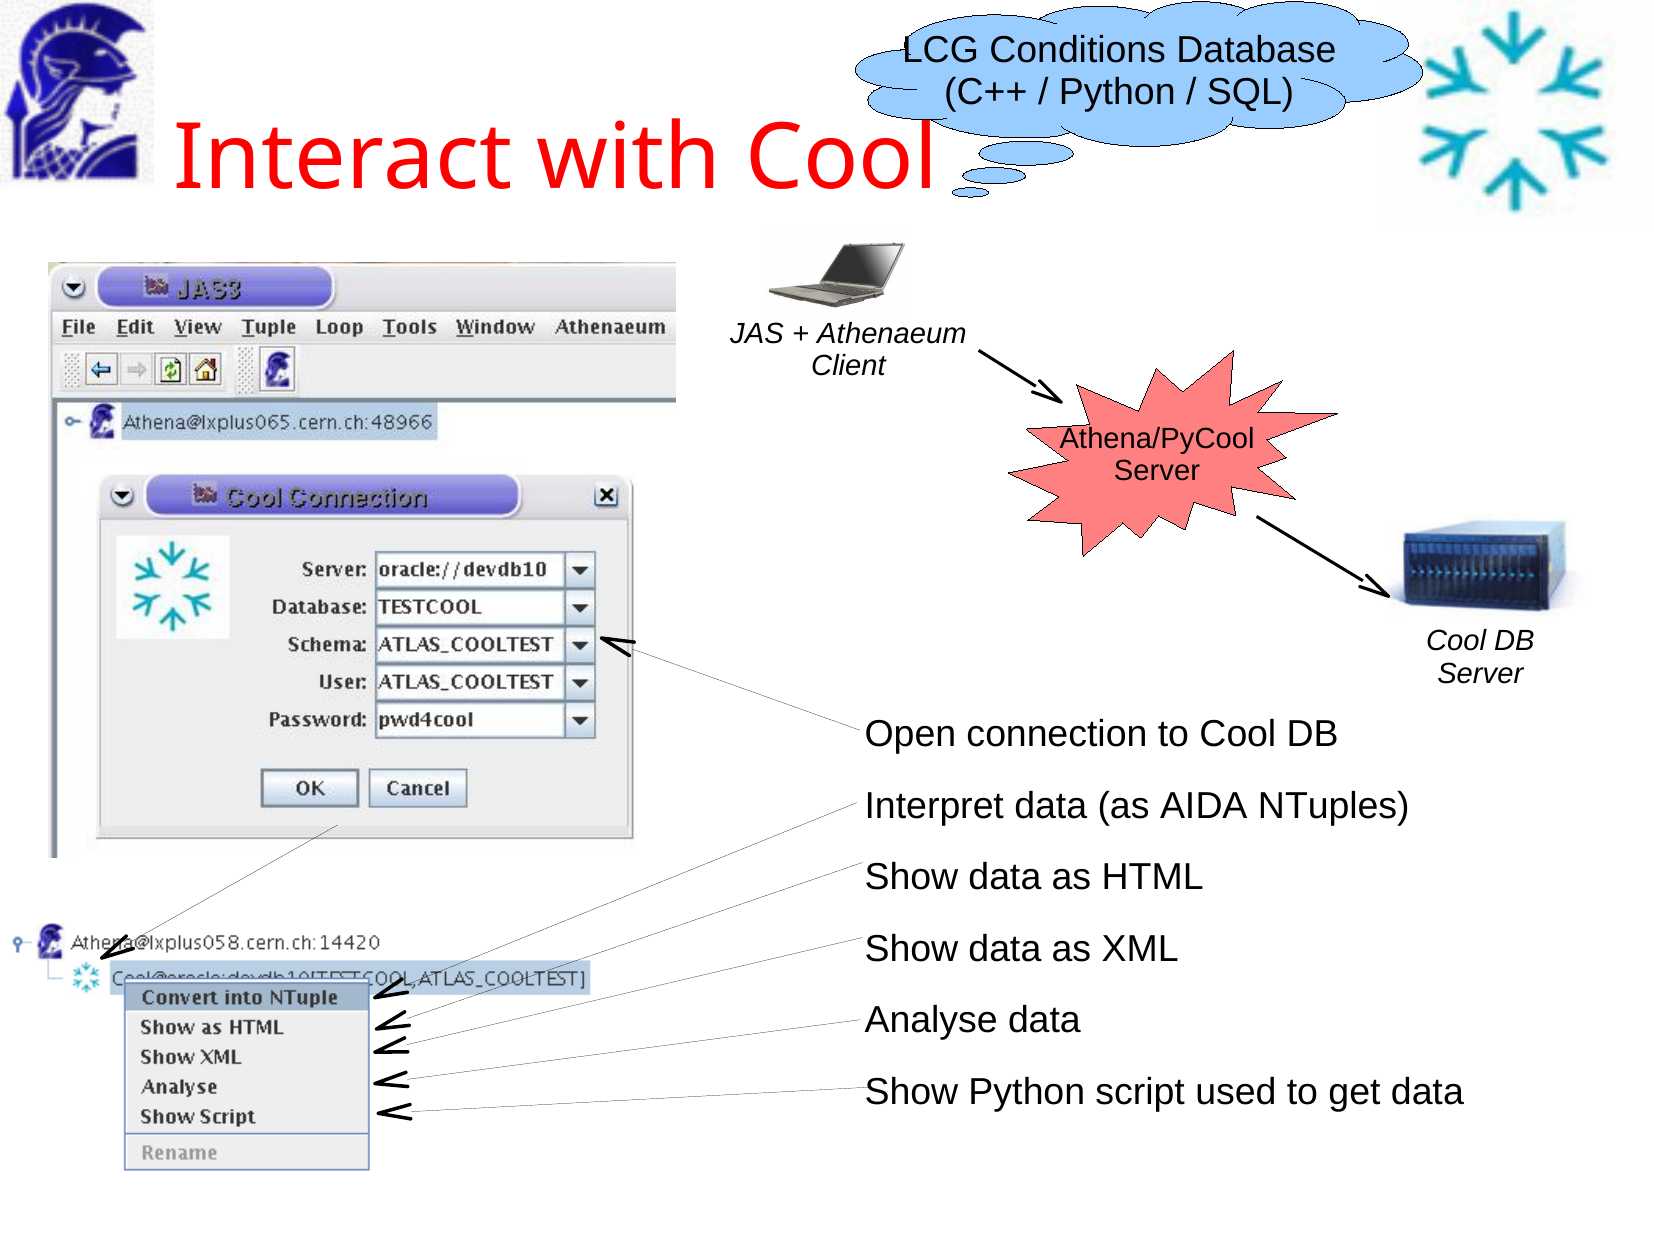

LCG Conditions Database
(C++ / Python / SQL)
# Interact with Cool
JAS + Athenaeum
Client
Athena/PyCool
Server
Cool DB
Server
Open connection to Cool DB
Interpret data (as AIDA NTuples)
Show data as HTML
Show data as XML
Analyse data
Show Python script used to get data